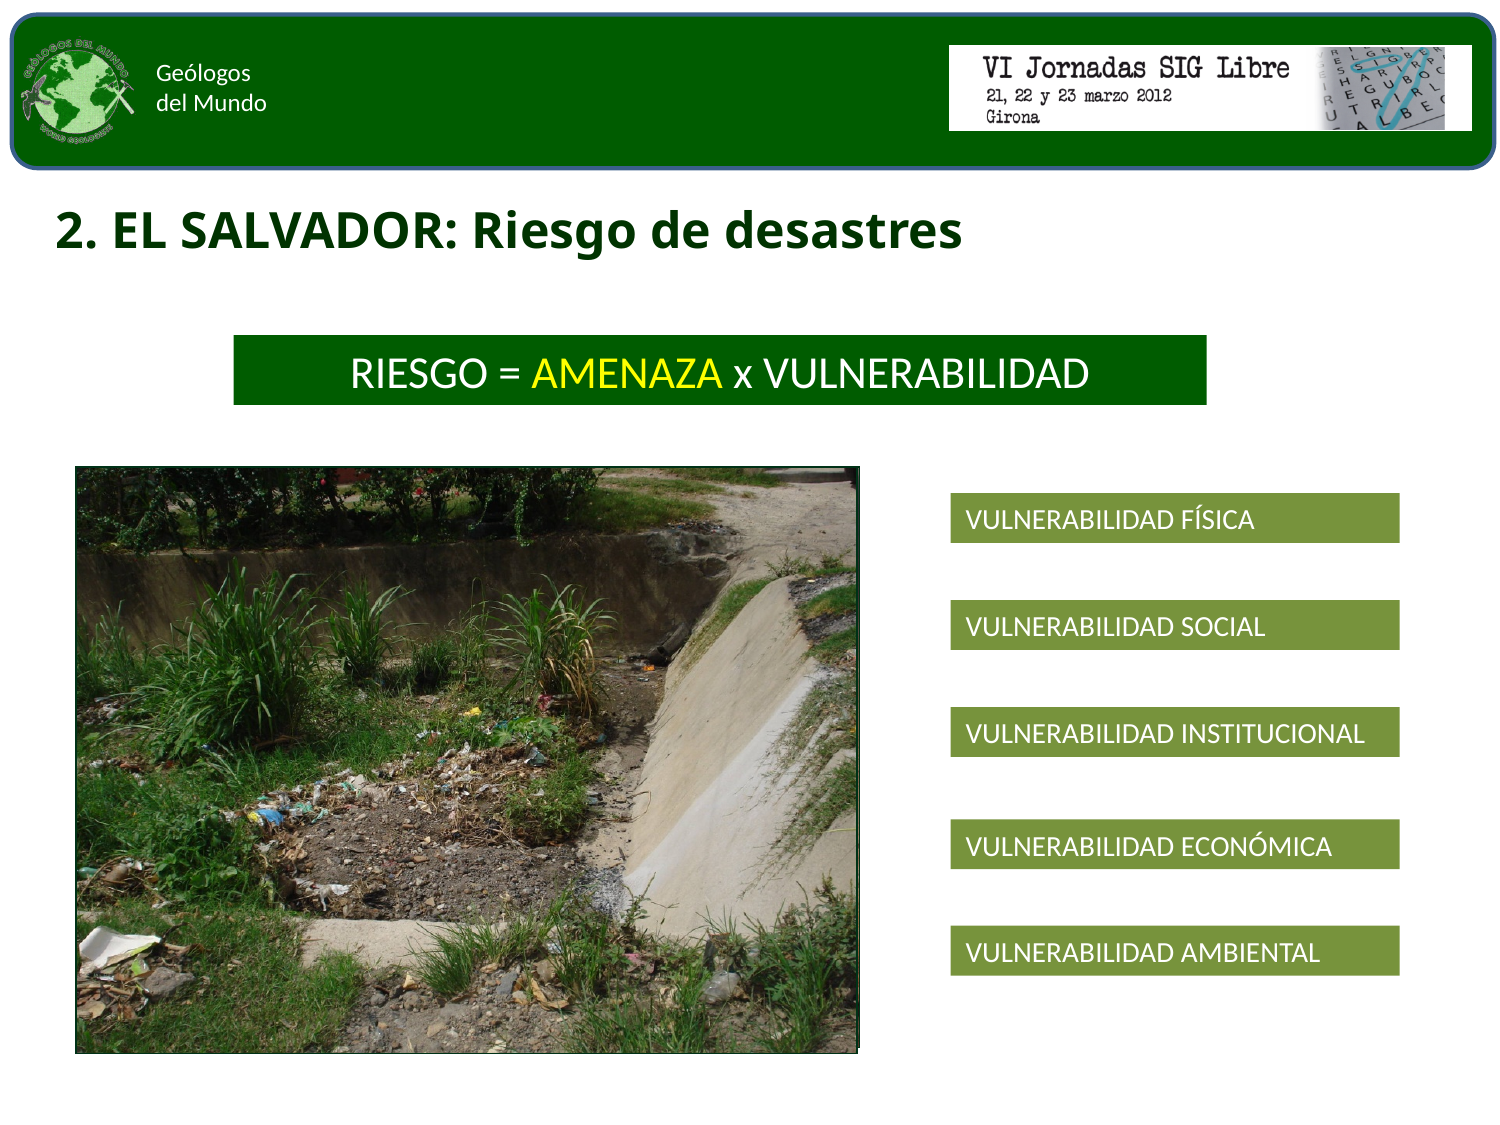

Geólogos
del Mundo
2. EL SALVADOR: Riesgo de desastres
RIESGO = AMENAZA x VULNERABILIDAD
VULNERABILIDAD FÍSICA
VULNERABILIDAD SOCIAL
VULNERABILIDAD INSTITUCIONAL
VULNERABILIDAD ECONÓMICA
VULNERABILIDAD AMBIENTAL